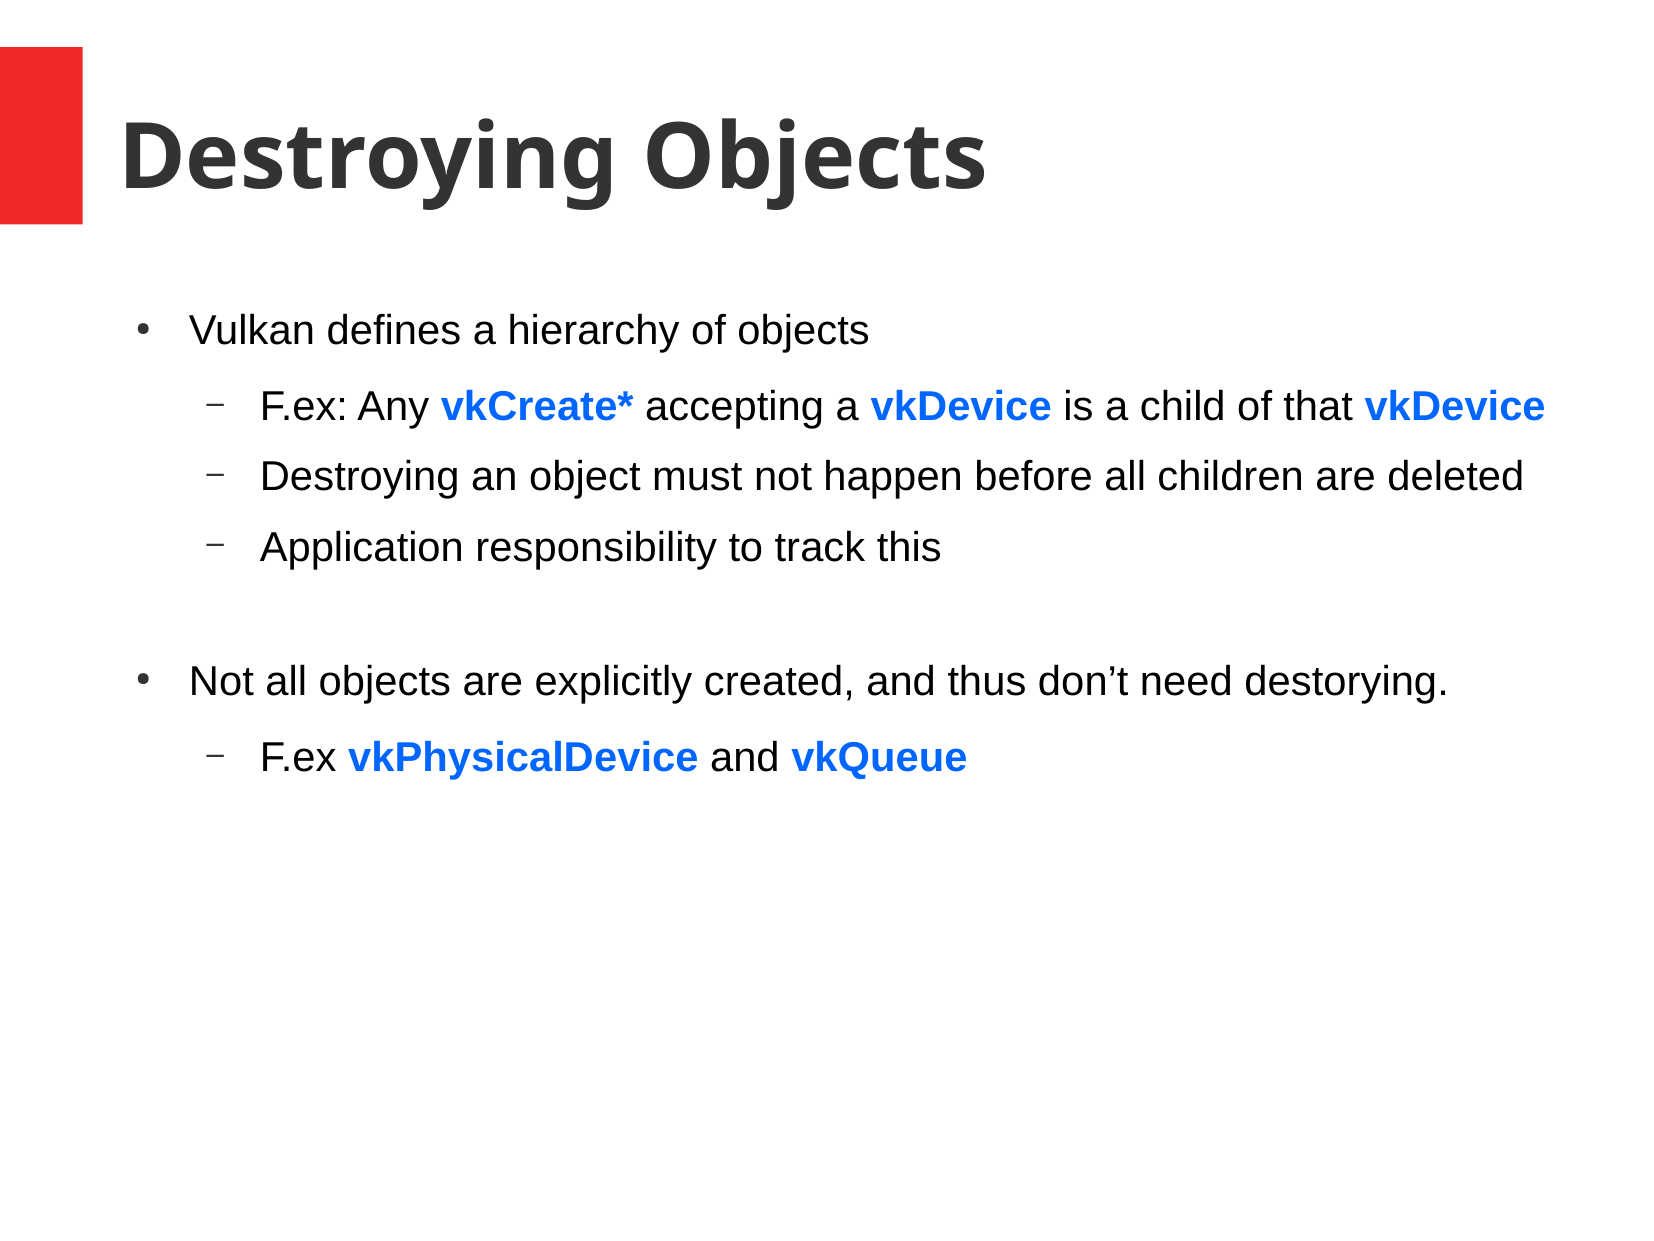

# Destroying Objects
Vulkan defines a hierarchy of objects
F.ex: Any vkCreate* accepting a vkDevice is a child of that vkDevice
Destroying an object must not happen before all children are deleted
Application responsibility to track this
Not all objects are explicitly created, and thus don’t need destorying.
F.ex vkPhysicalDevice and vkQueue